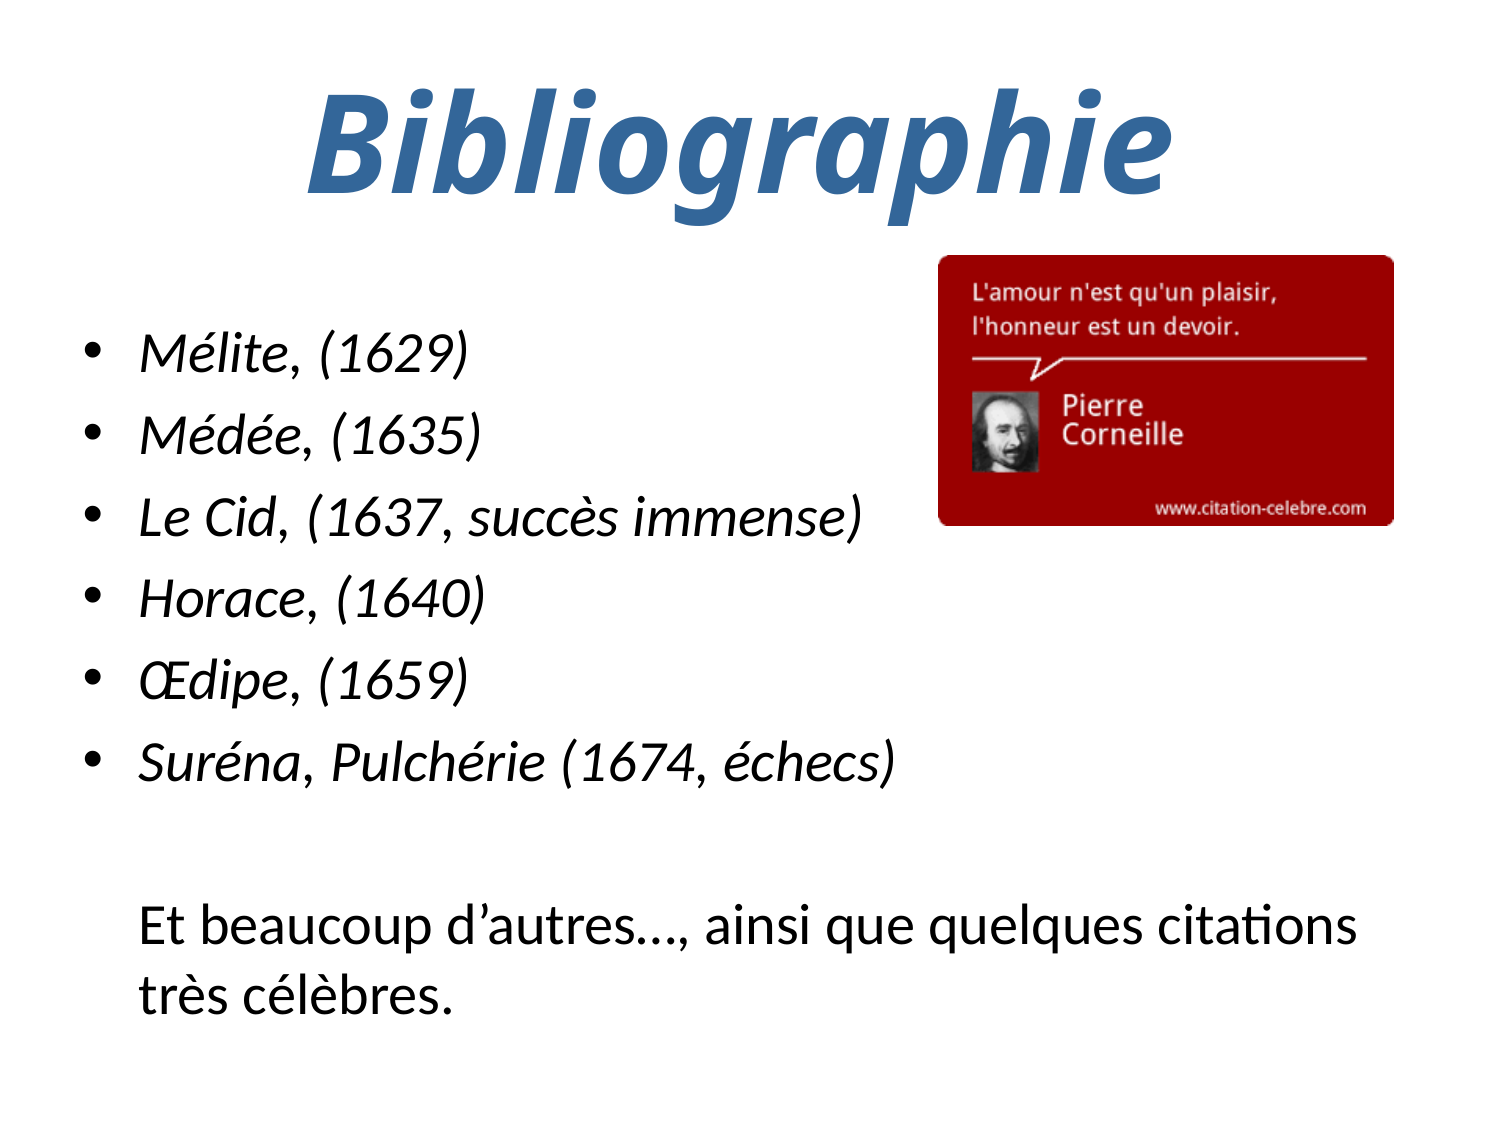

# Bibliographie
Mélite, (1629)
Médée, (1635)
Le Cid, (1637, succès immense)
Horace, (1640)
Œdipe, (1659)
Suréna, Pulchérie (1674, échecs)
Et beaucoup d’autres…, ainsi que quelques citations très célèbres.